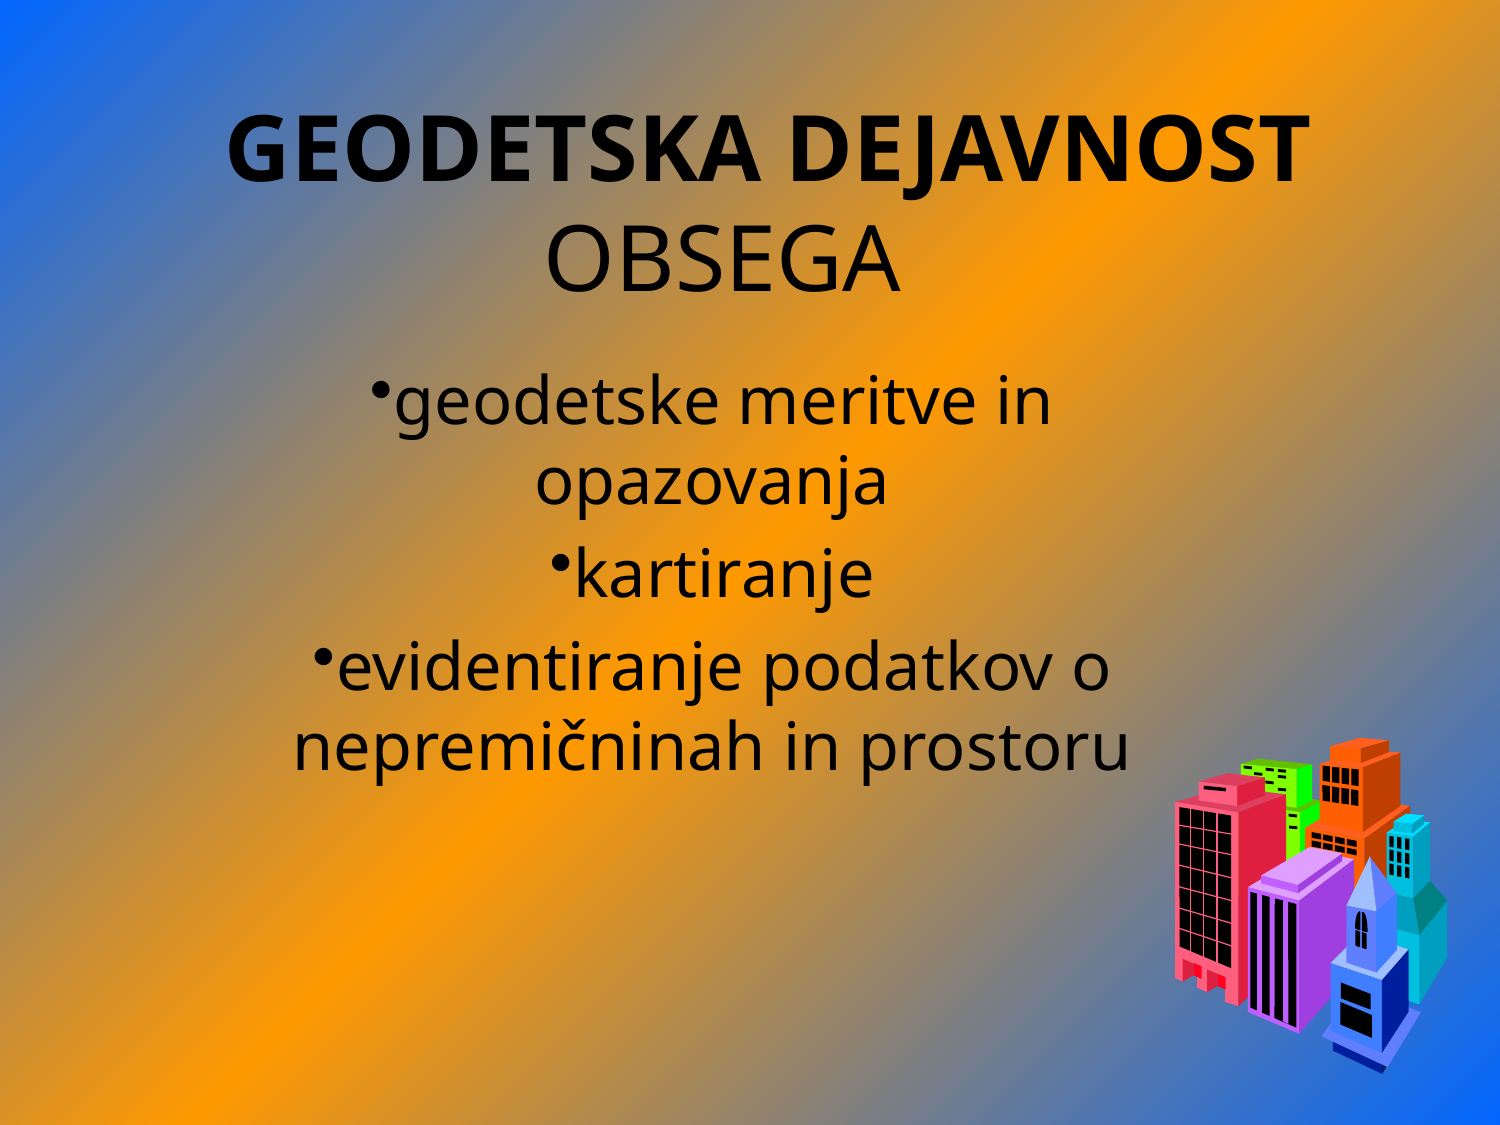

# GEODETSKA DEJAVNOST OBSEGA
geodetske meritve in opazovanja
kartiranje
evidentiranje podatkov o nepremičninah in prostoru